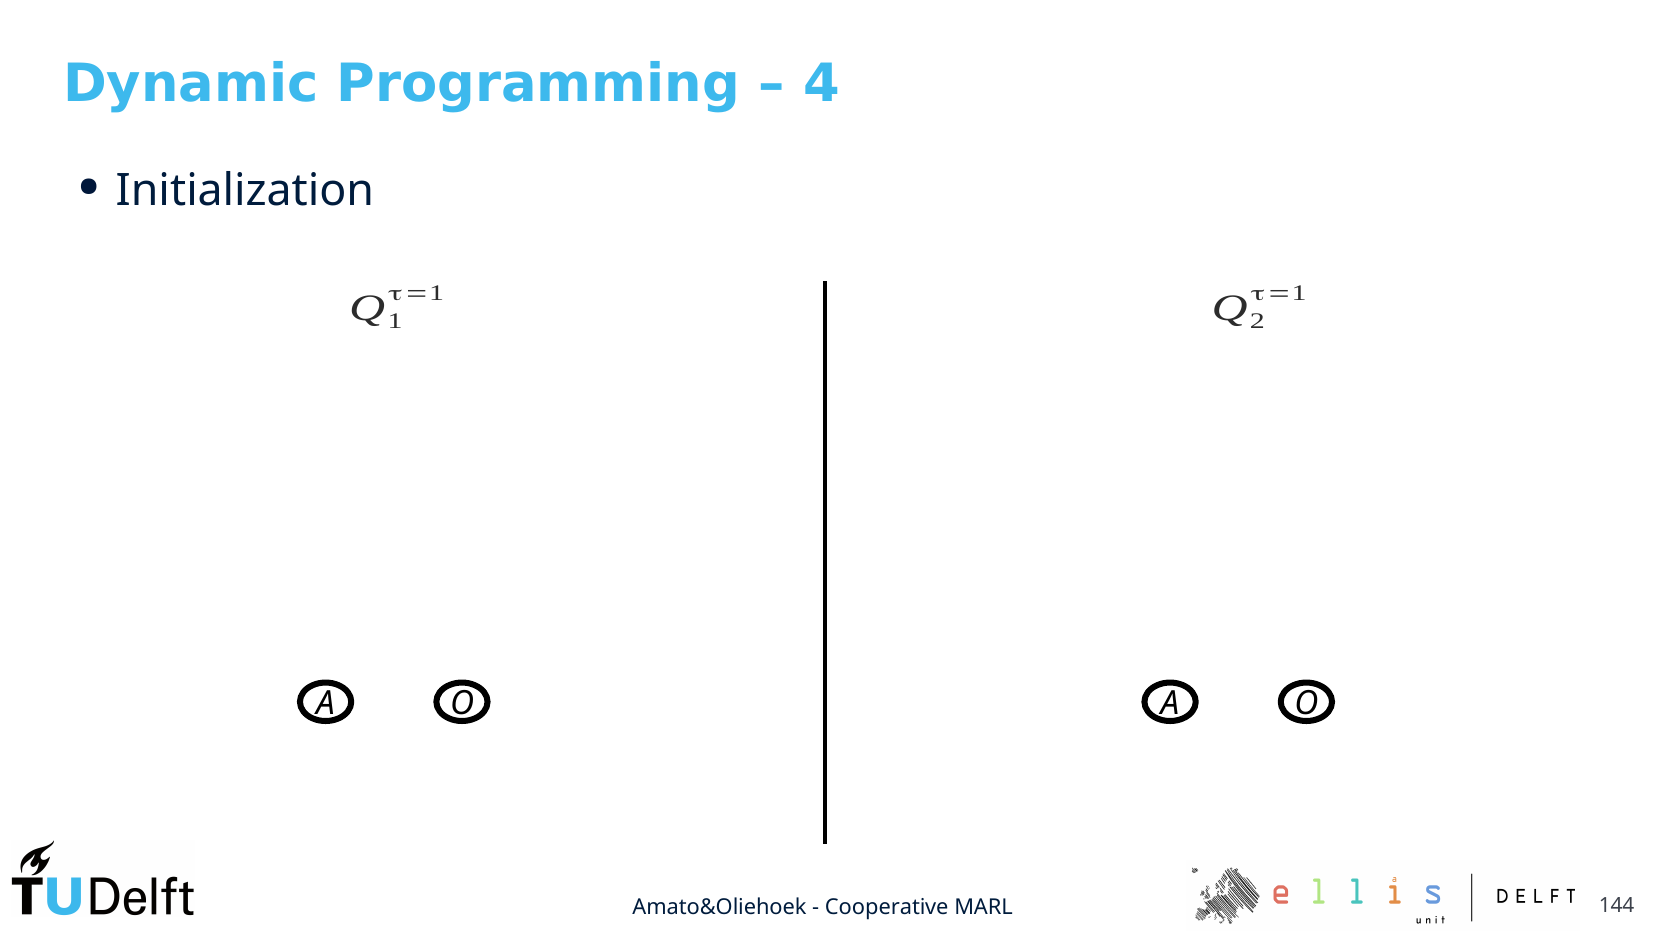

# Dynamic Programming – 4
Initialization
A
O
A
O
Amato&Oliehoek - Cooperative MARL